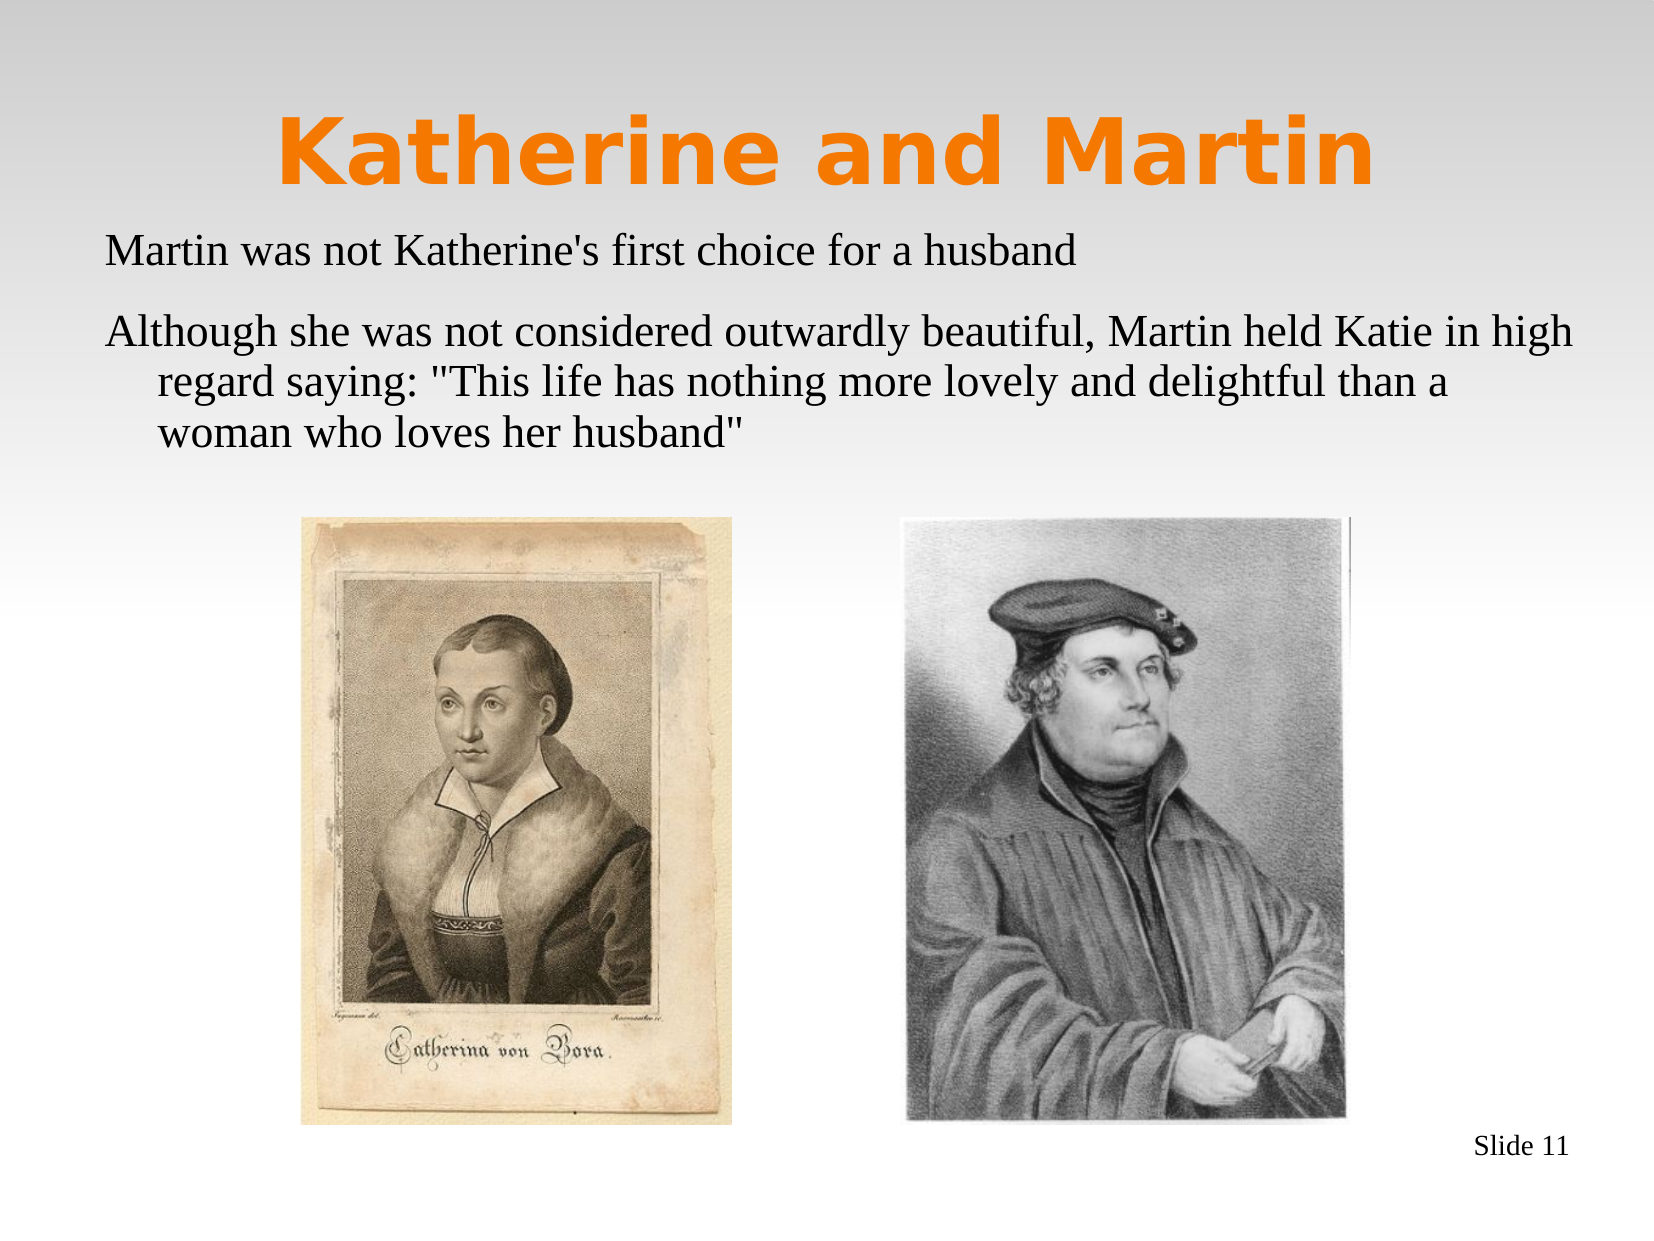

# Katherine and Martin
Martin was not Katherine's first choice for a husband
Although she was not considered outwardly beautiful, Martin held Katie in high regard saying: "This life has nothing more lovely and delightful than a woman who loves her husband"
11